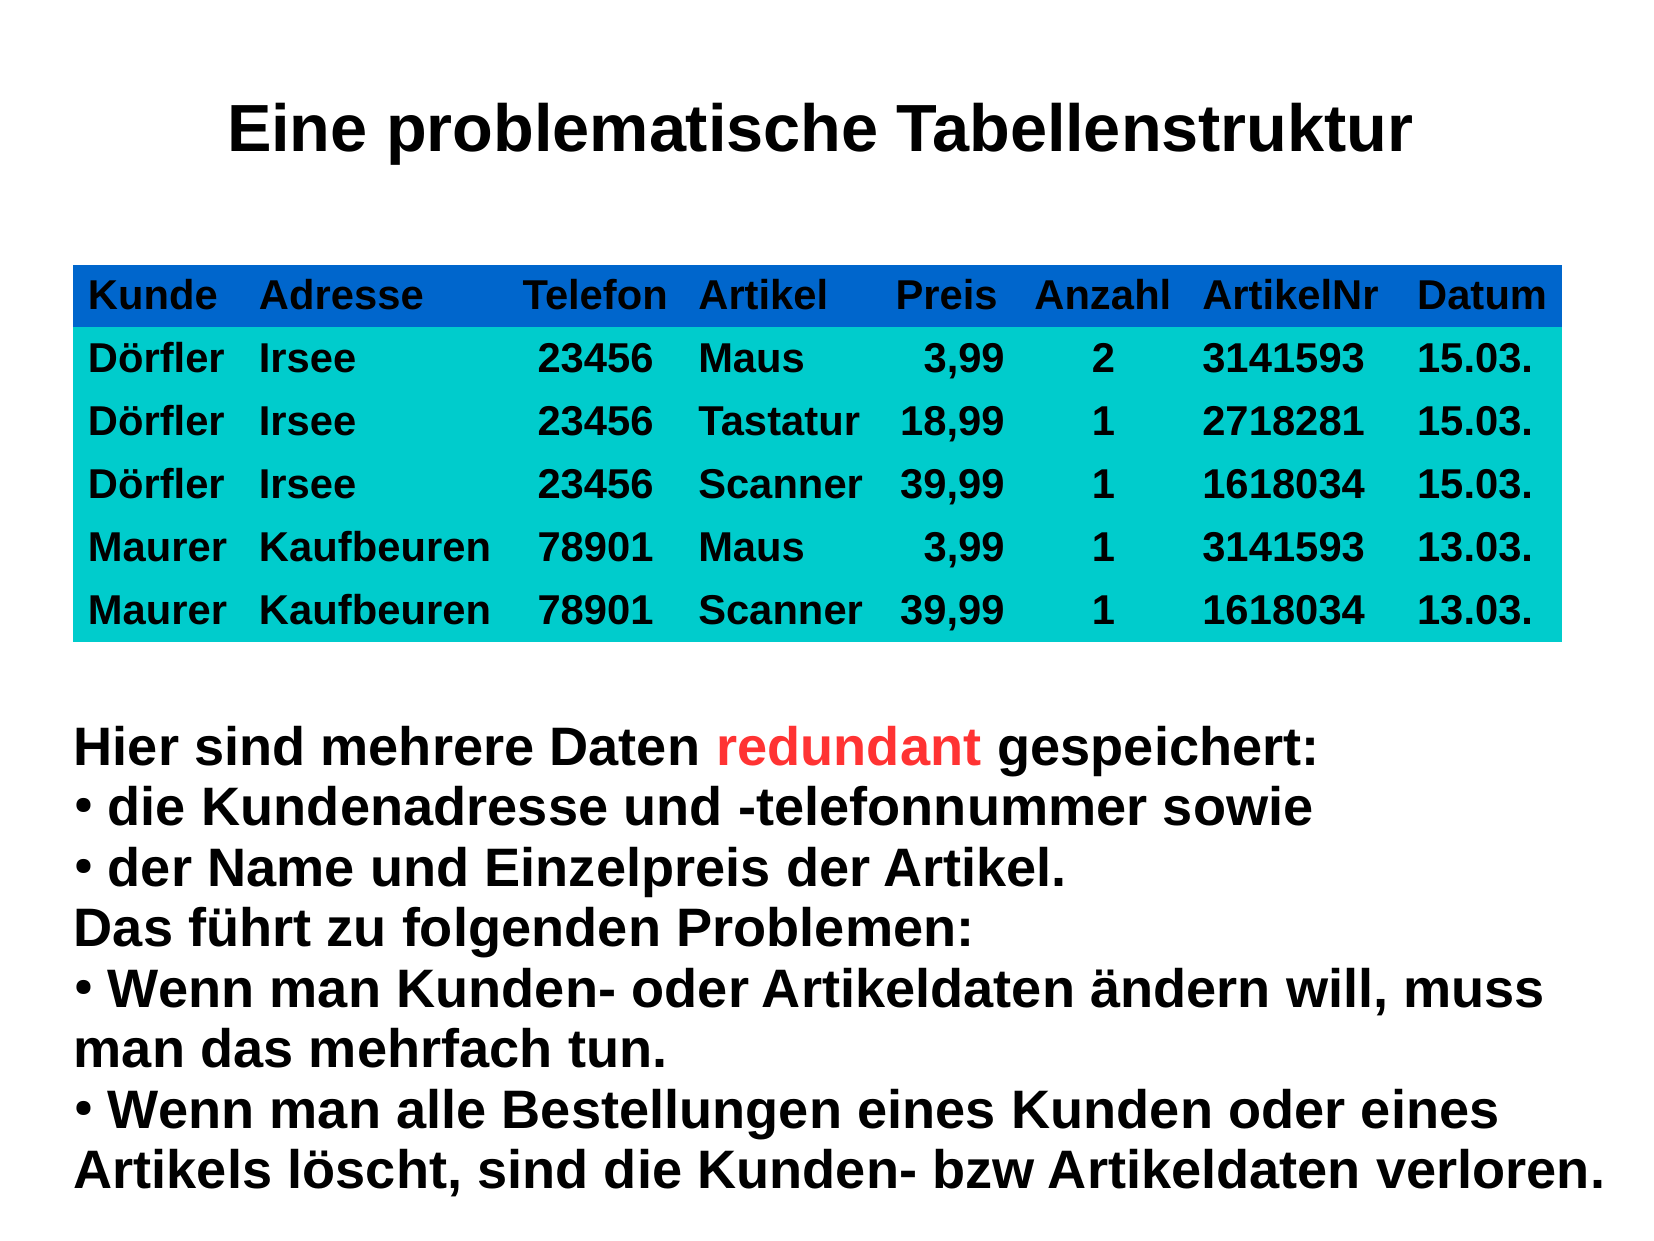

# Eine problematische Tabellenstruktur
| Kunde | Adresse | Telefon | Artikel | Preis | Anzahl | ArtikelNr | Datum |
| --- | --- | --- | --- | --- | --- | --- | --- |
| Dörfler | Irsee | 23456 | Maus | 3,99 | 2 | 3141593 | 15.03. |
| Dörfler | Irsee | 23456 | Tastatur | 18,99 | 1 | 2718281 | 15.03. |
| Dörfler | Irsee | 23456 | Scanner | 39,99 | 1 | 1618034 | 15.03. |
| Maurer | Kaufbeuren | 78901 | Maus | 3,99 | 1 | 3141593 | 13.03. |
| Maurer | Kaufbeuren | 78901 | Scanner | 39,99 | 1 | 1618034 | 13.03. |
Hier sind mehrere Daten redundant gespeichert:
 die Kundenadresse und -telefonnummer sowie
 der Name und Einzelpreis der Artikel.
Das führt zu folgenden Problemen:
 Wenn man Kunden- oder Artikeldaten ändern will, muss man das mehrfach tun.
 Wenn man alle Bestellungen eines Kunden oder eines Artikels löscht, sind die Kunden- bzw Artikeldaten verloren.